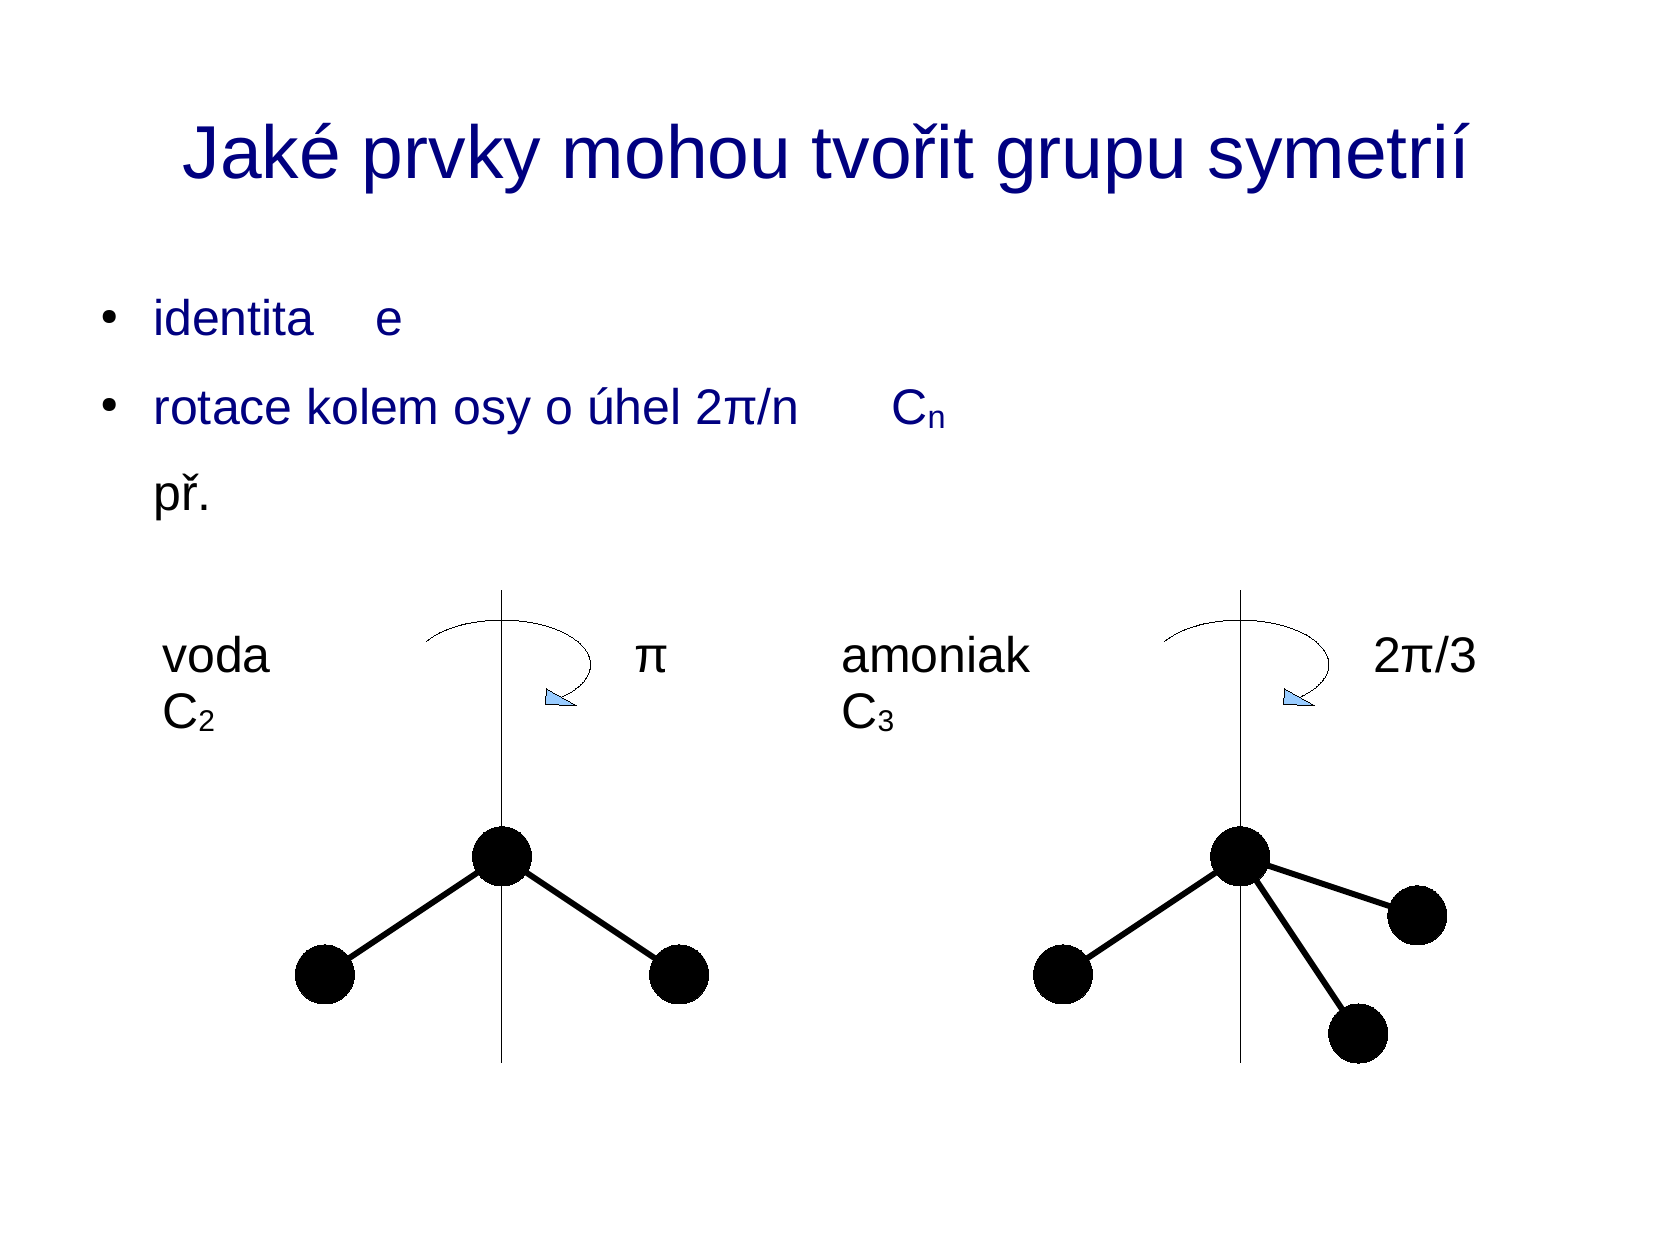

# Jaké prvky mohou tvořit grupu symetrií
identita	e
rotace kolem osy o úhel 2π/n		Cn
př.
voda
C2
π
amoniak
C3
2π/3